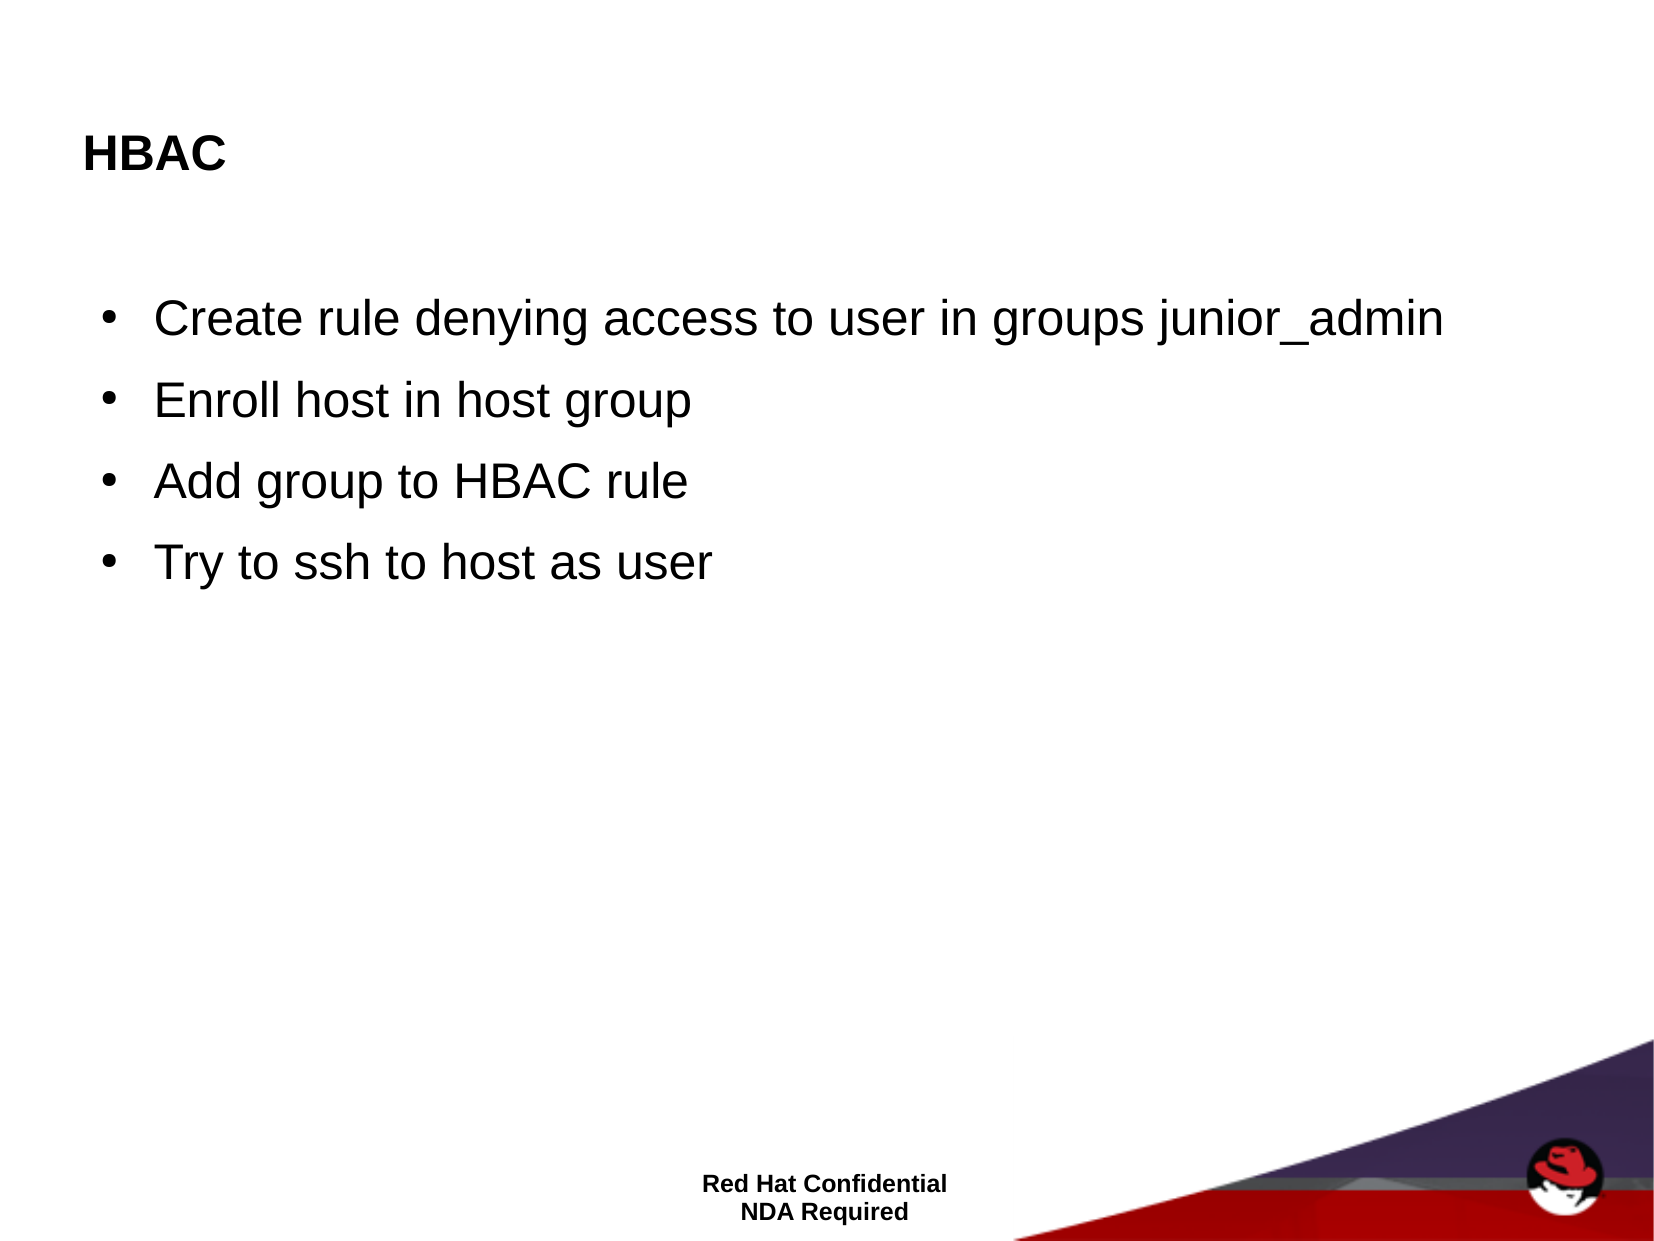

# HBAC
Create rule denying access to user in groups junior_admin
Enroll host in host group
Add group to HBAC rule
Try to ssh to host as user